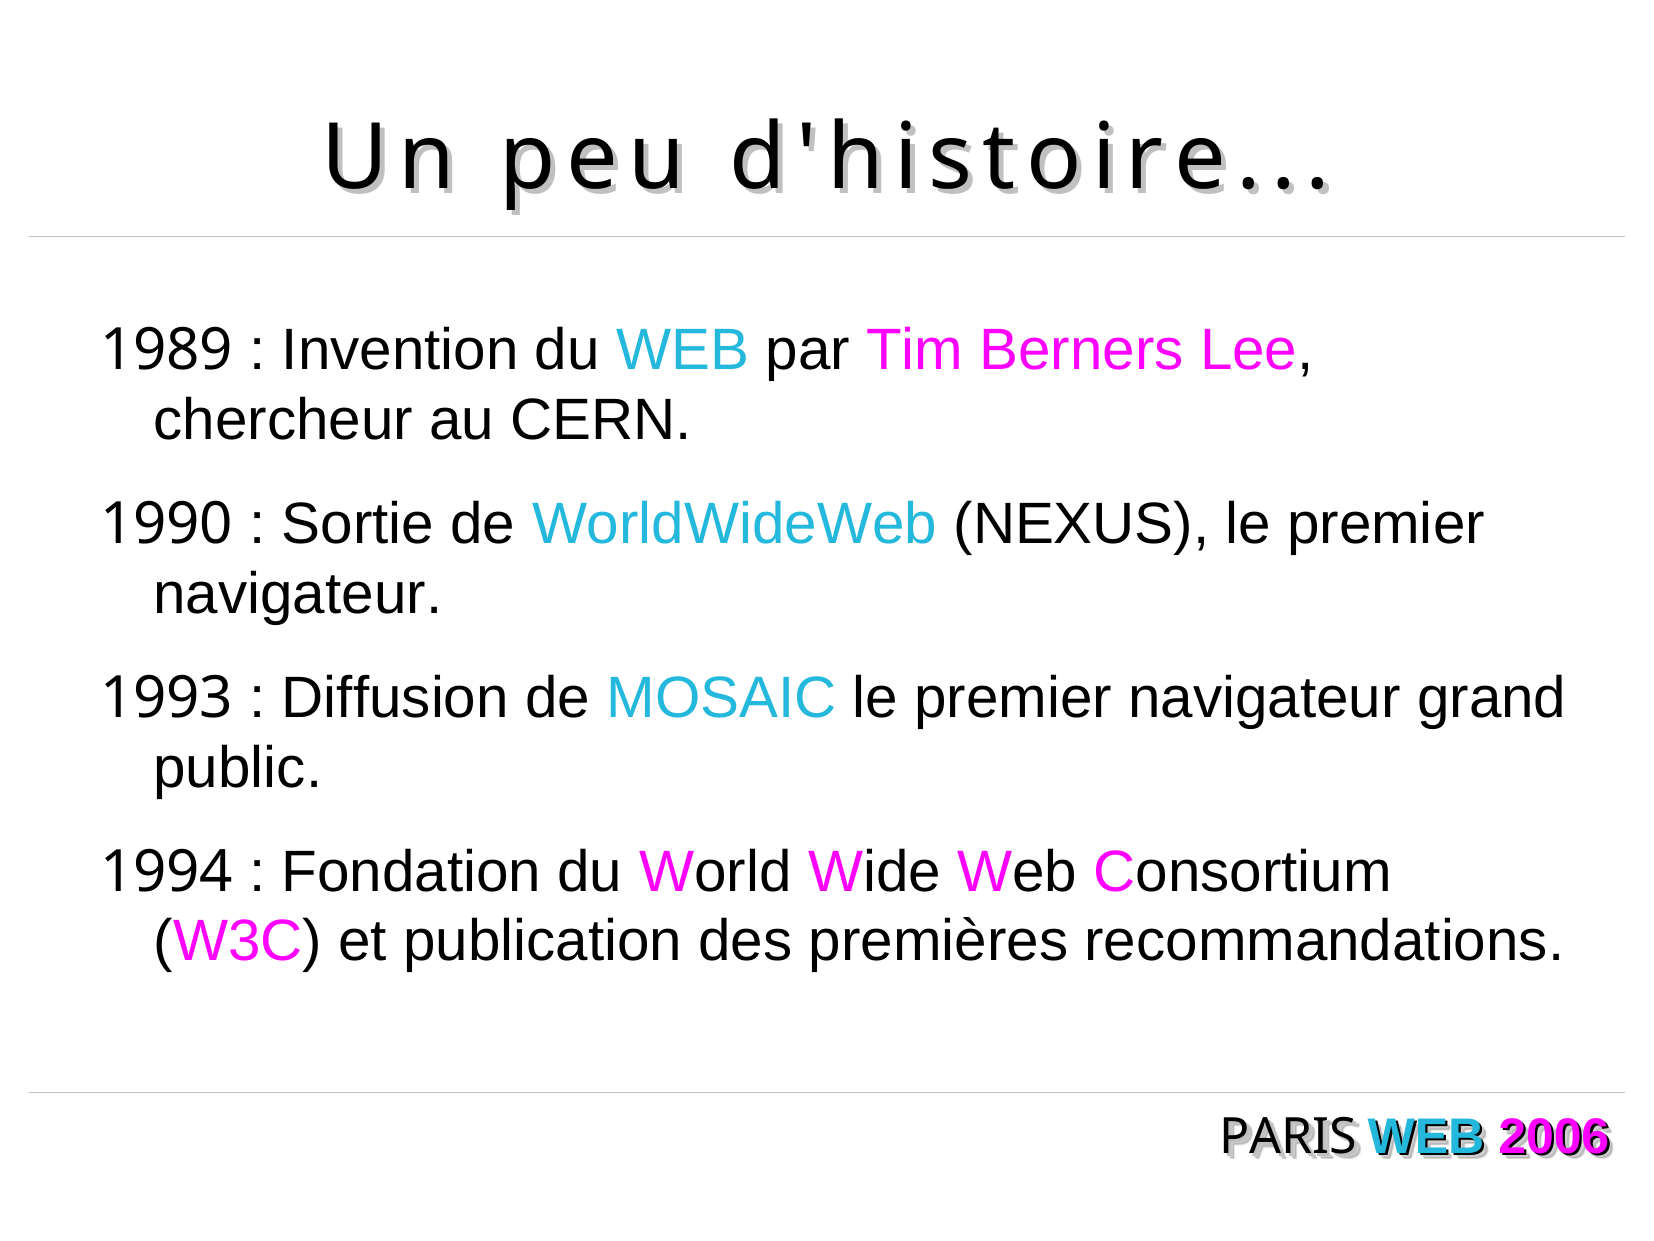

# Un peu d'histoire...
1989 : Invention du WEB par Tim Berners Lee, chercheur au CERN.
1990 : Sortie de WorldWideWeb (NEXUS), le premier navigateur.
1993 : Diffusion de MOSAIC le premier navigateur grand public.
1994 : Fondation du World Wide Web Consortium (W3C) et publication des premières recommandations.
PARIS WEB 2006